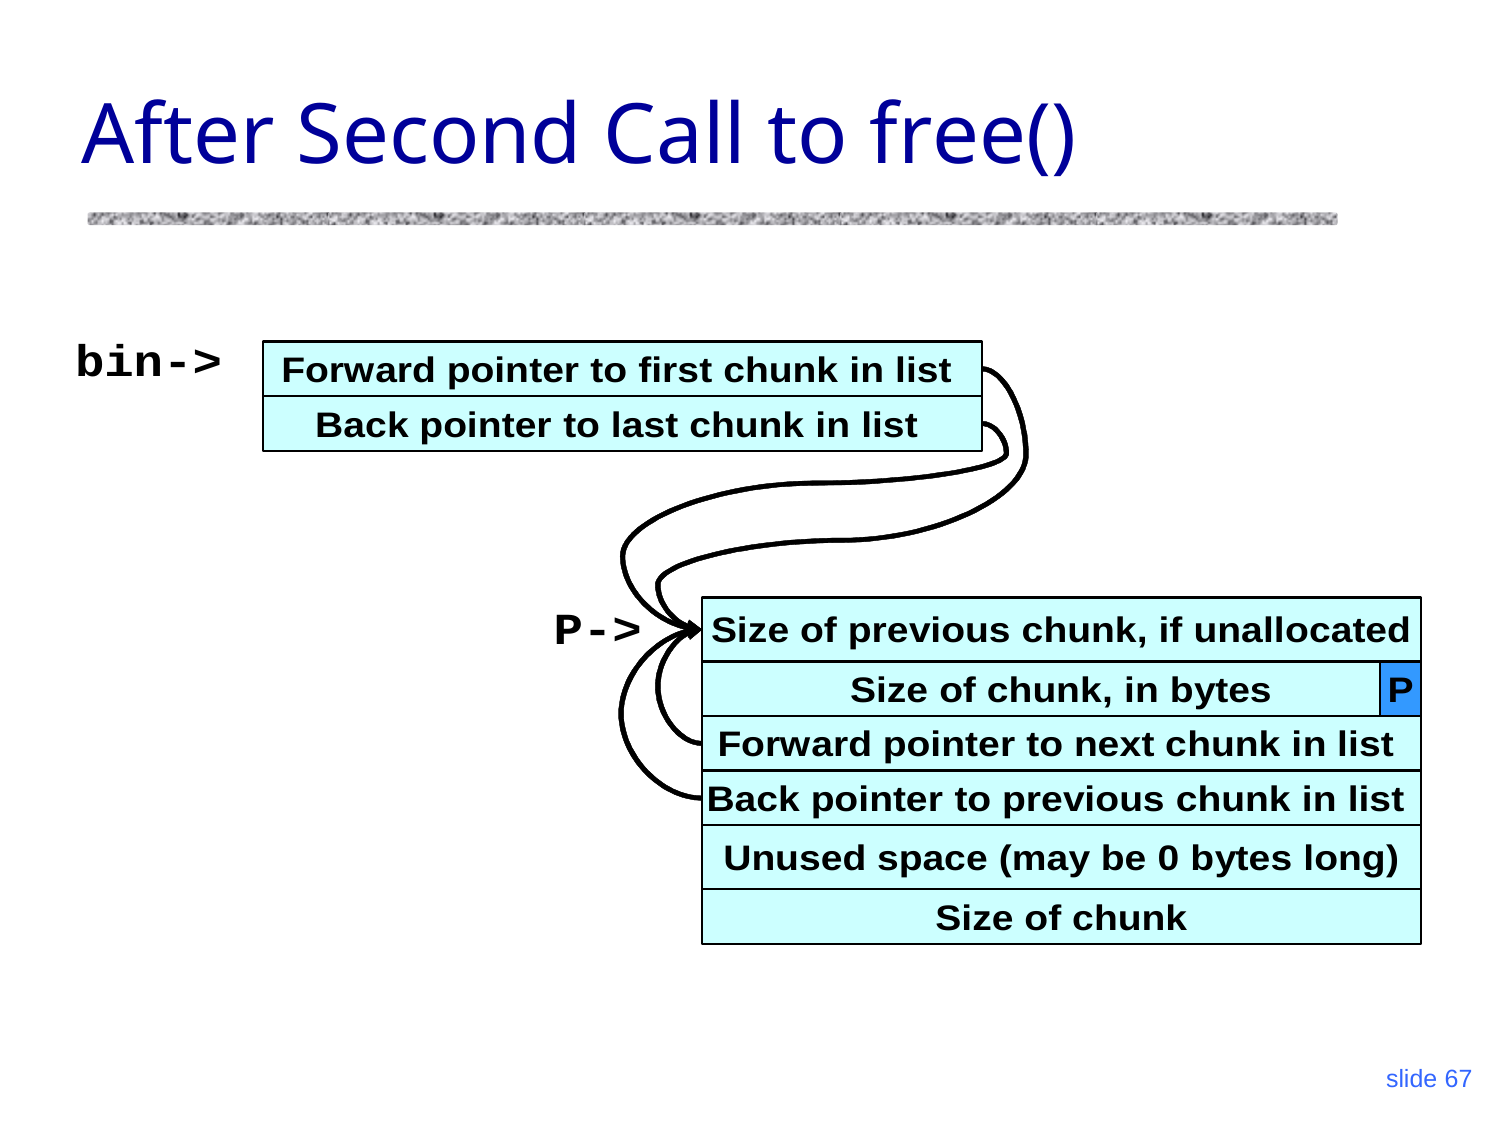

# After Second Call to free()
slide